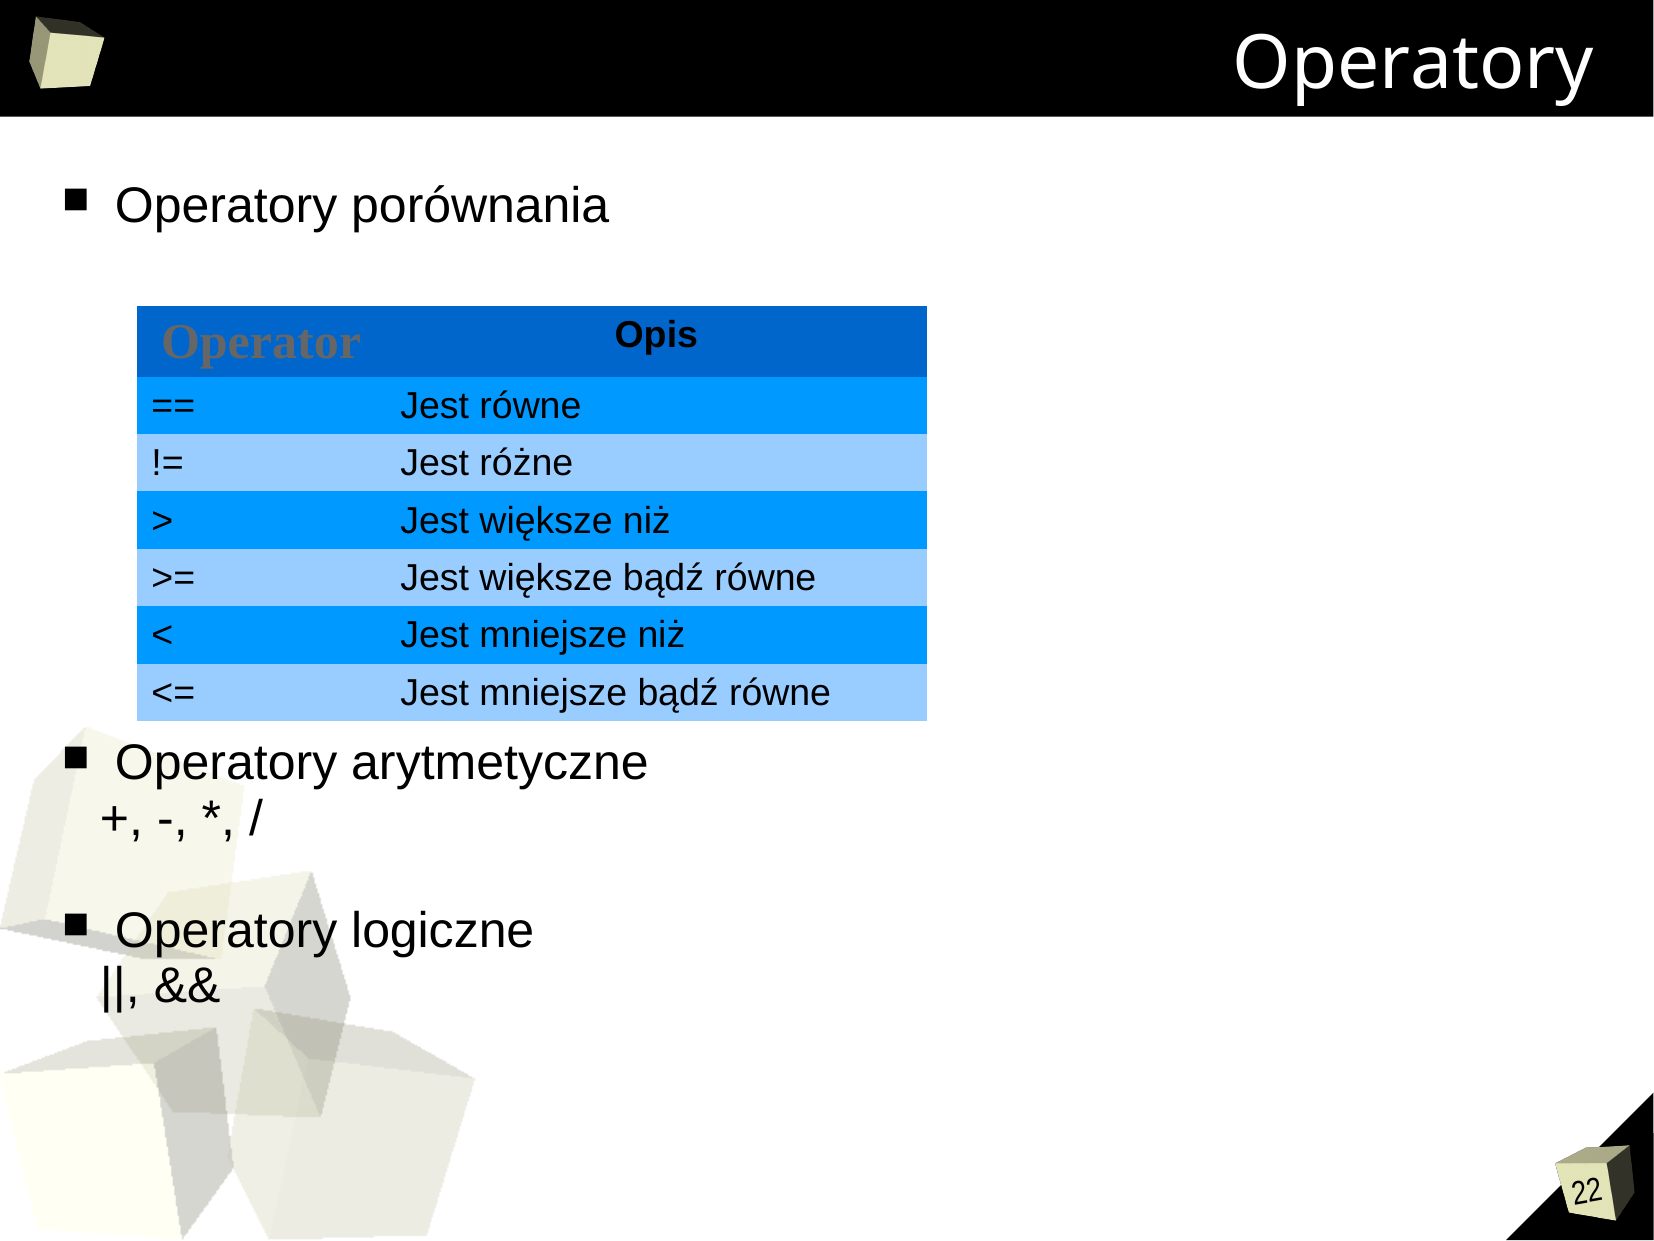

# Operatory
Operatory porównania
Operatory arytmetyczne
 +, -, *, /
Operatory logiczne
 ||, &&
| Operator | Opis |
| --- | --- |
| == | Jest równe |
| != | Jest różne |
| > | Jest większe niż |
| >= | Jest większe bądź równe |
| < | Jest mniejsze niż |
| <= | Jest mniejsze bądź równe |